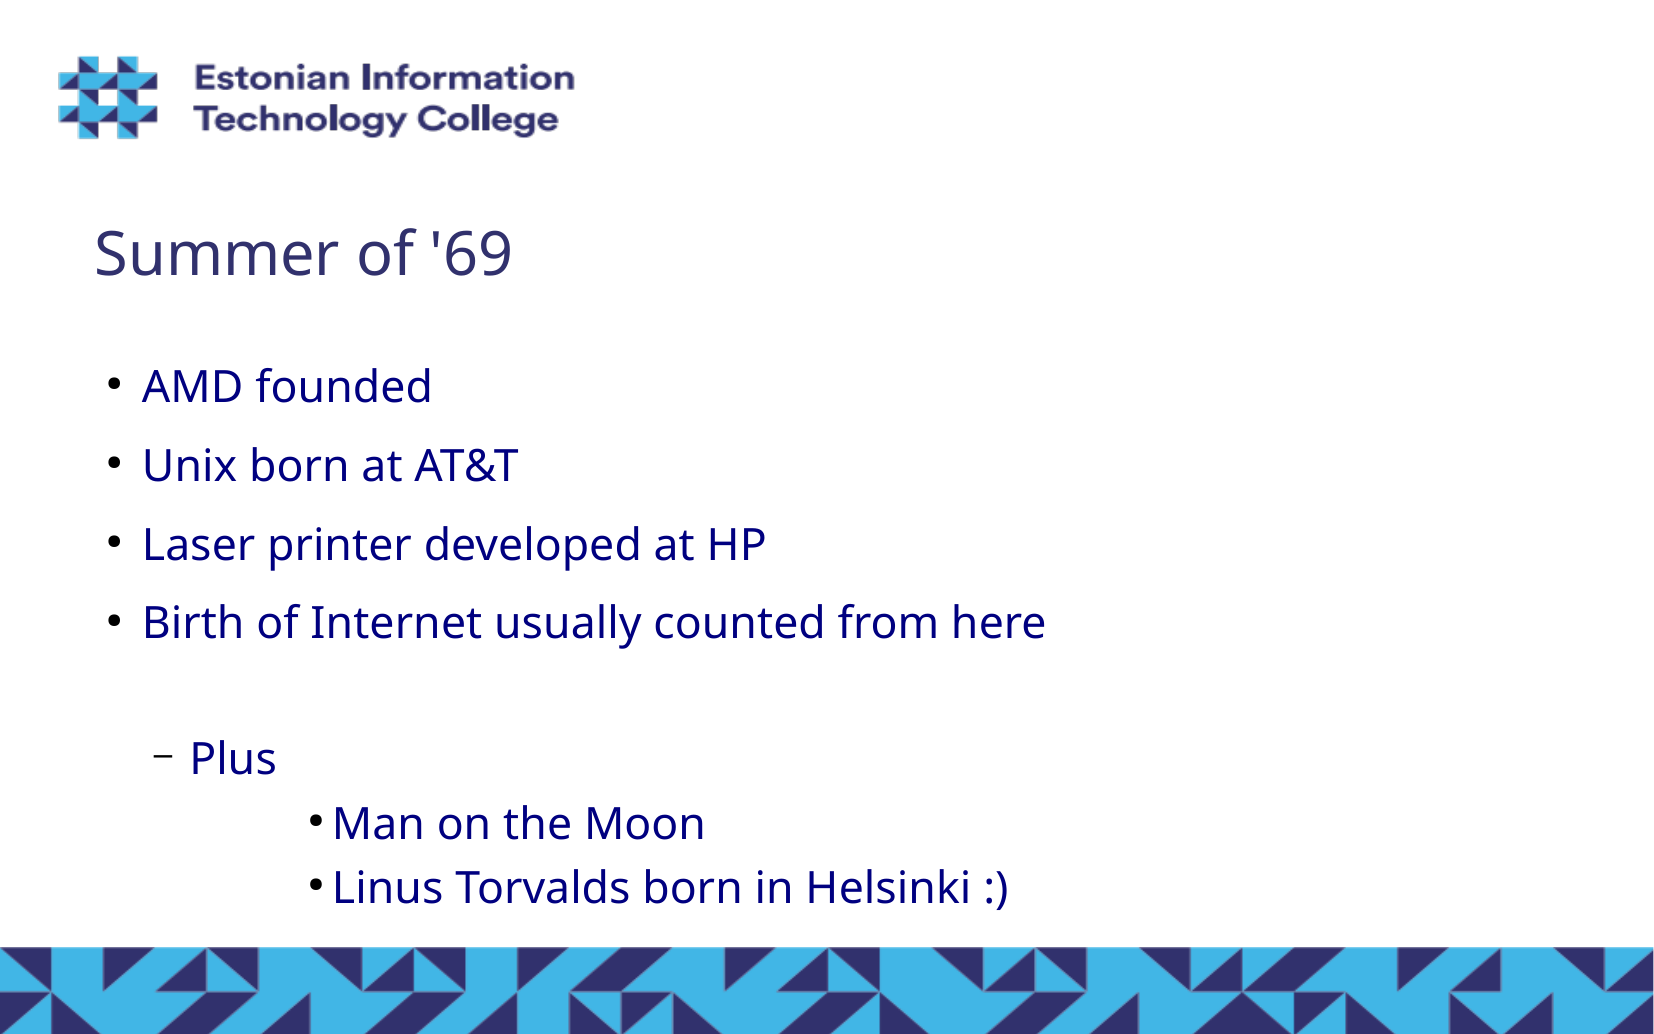

# Summer of '69
AMD founded
Unix born at AT&T
Laser printer developed at HP
Birth of Internet usually counted from here
Plus
Man on the Moon
Linus Torvalds born in Helsinki :)